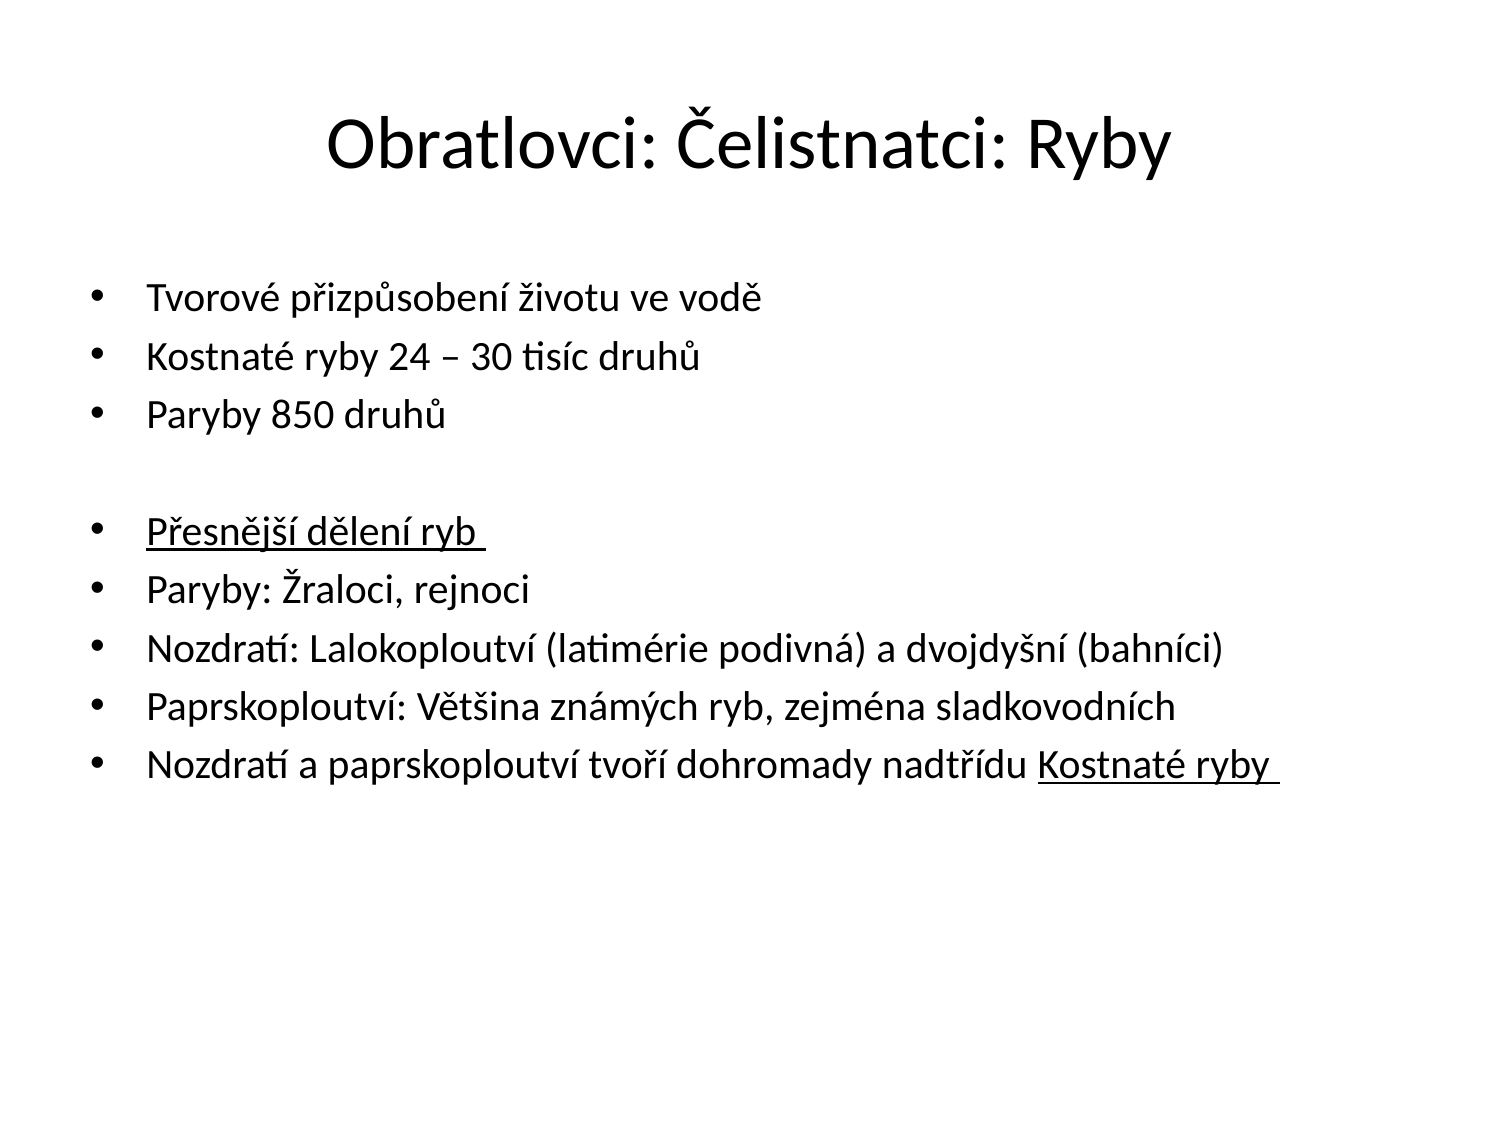

# Obratlovci: Čelistnatci: Ryby
Tvorové přizpůsobení životu ve vodě
Kostnaté ryby 24 – 30 tisíc druhů
Paryby 850 druhů
Přesnější dělení ryb
Paryby: Žraloci, rejnoci
Nozdratí: Lalokoploutví (latimérie podivná) a dvojdyšní (bahníci)
Paprskoploutví: Většina známých ryb, zejména sladkovodních
Nozdratí a paprskoploutví tvoří dohromady nadtřídu Kostnaté ryby